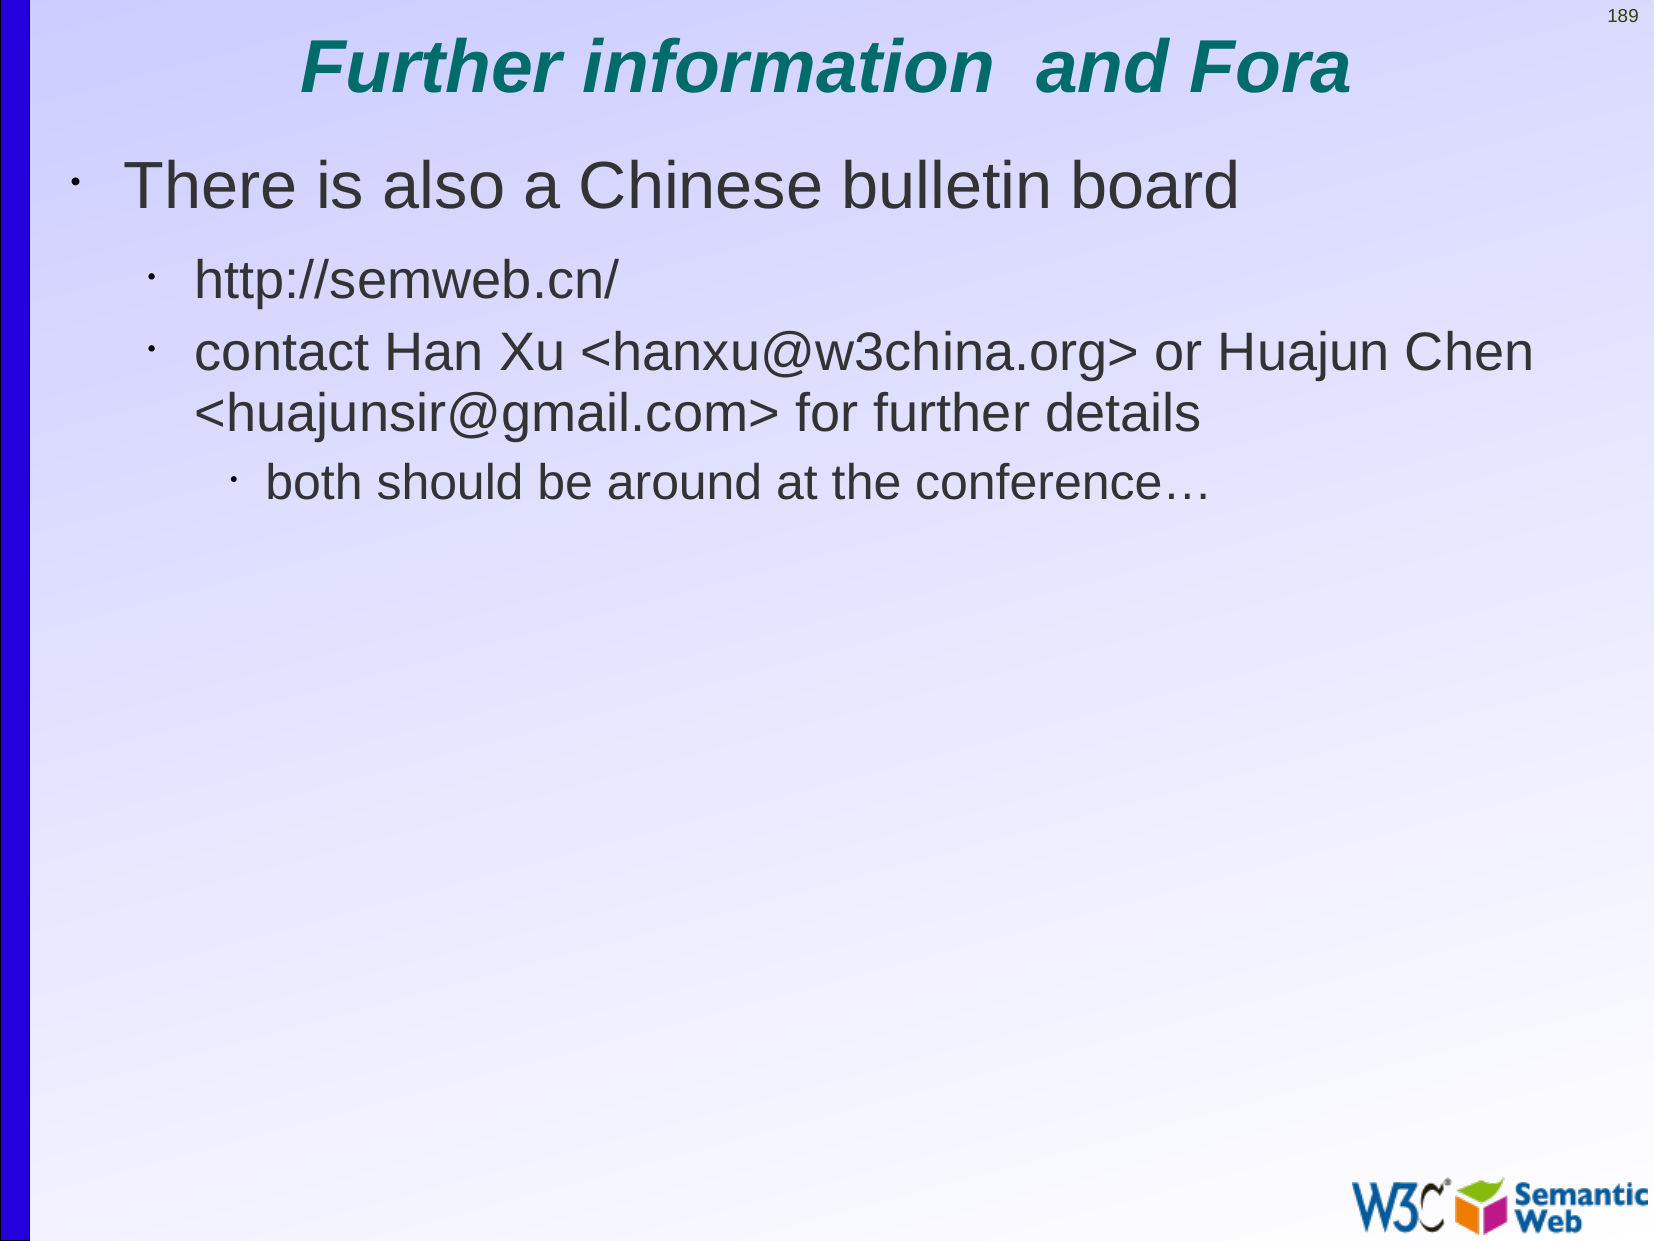

# Further information and Fora
There is also a Chinese bulletin board
http://semweb.cn/
contact Han Xu <hanxu@w3china.org> or Huajun Chen <huajunsir@gmail.com> for further details
both should be around at the conference…